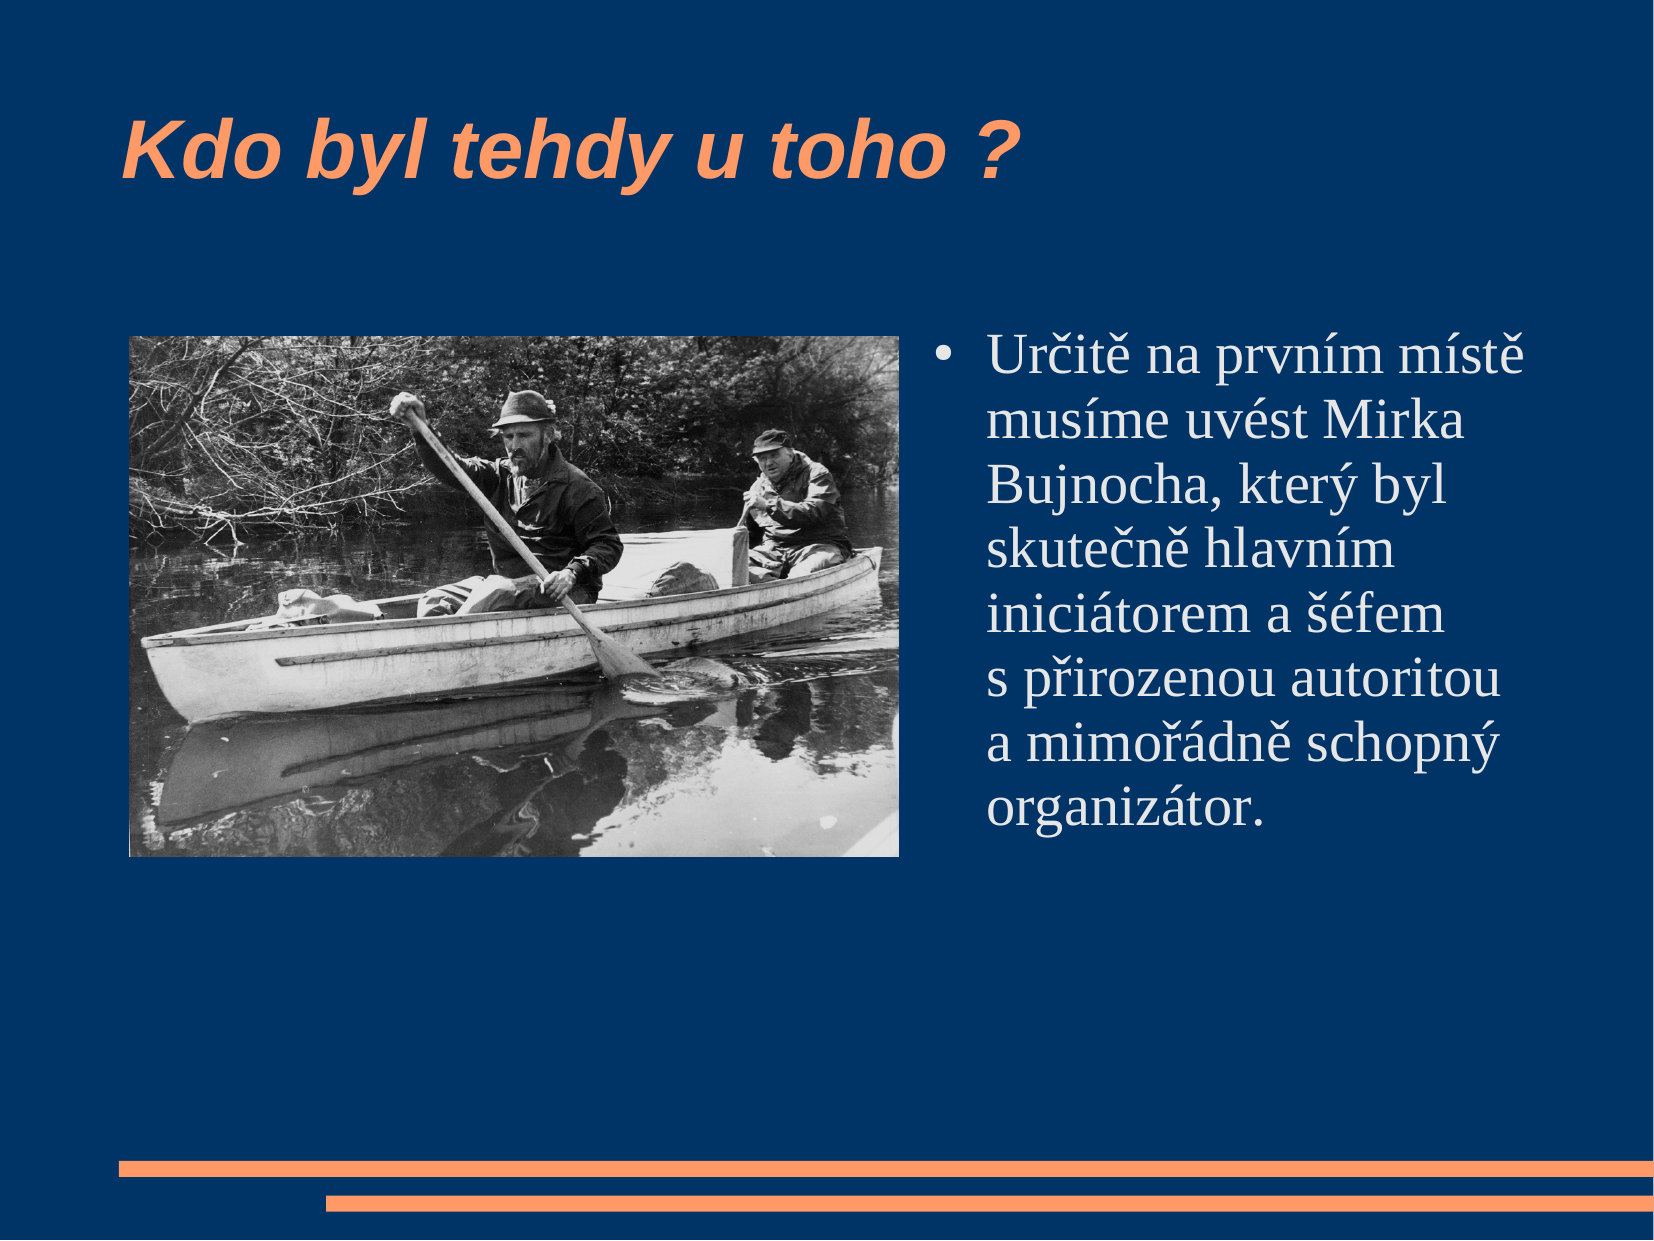

# Kdo byl tehdy u toho ?
Určitě na prvním místě musíme uvést Mirka Bujnocha, který byl skutečně hlavním iniciátorem a šéfem
s přirozenou autoritou
a mimořádně schopný organizátor.